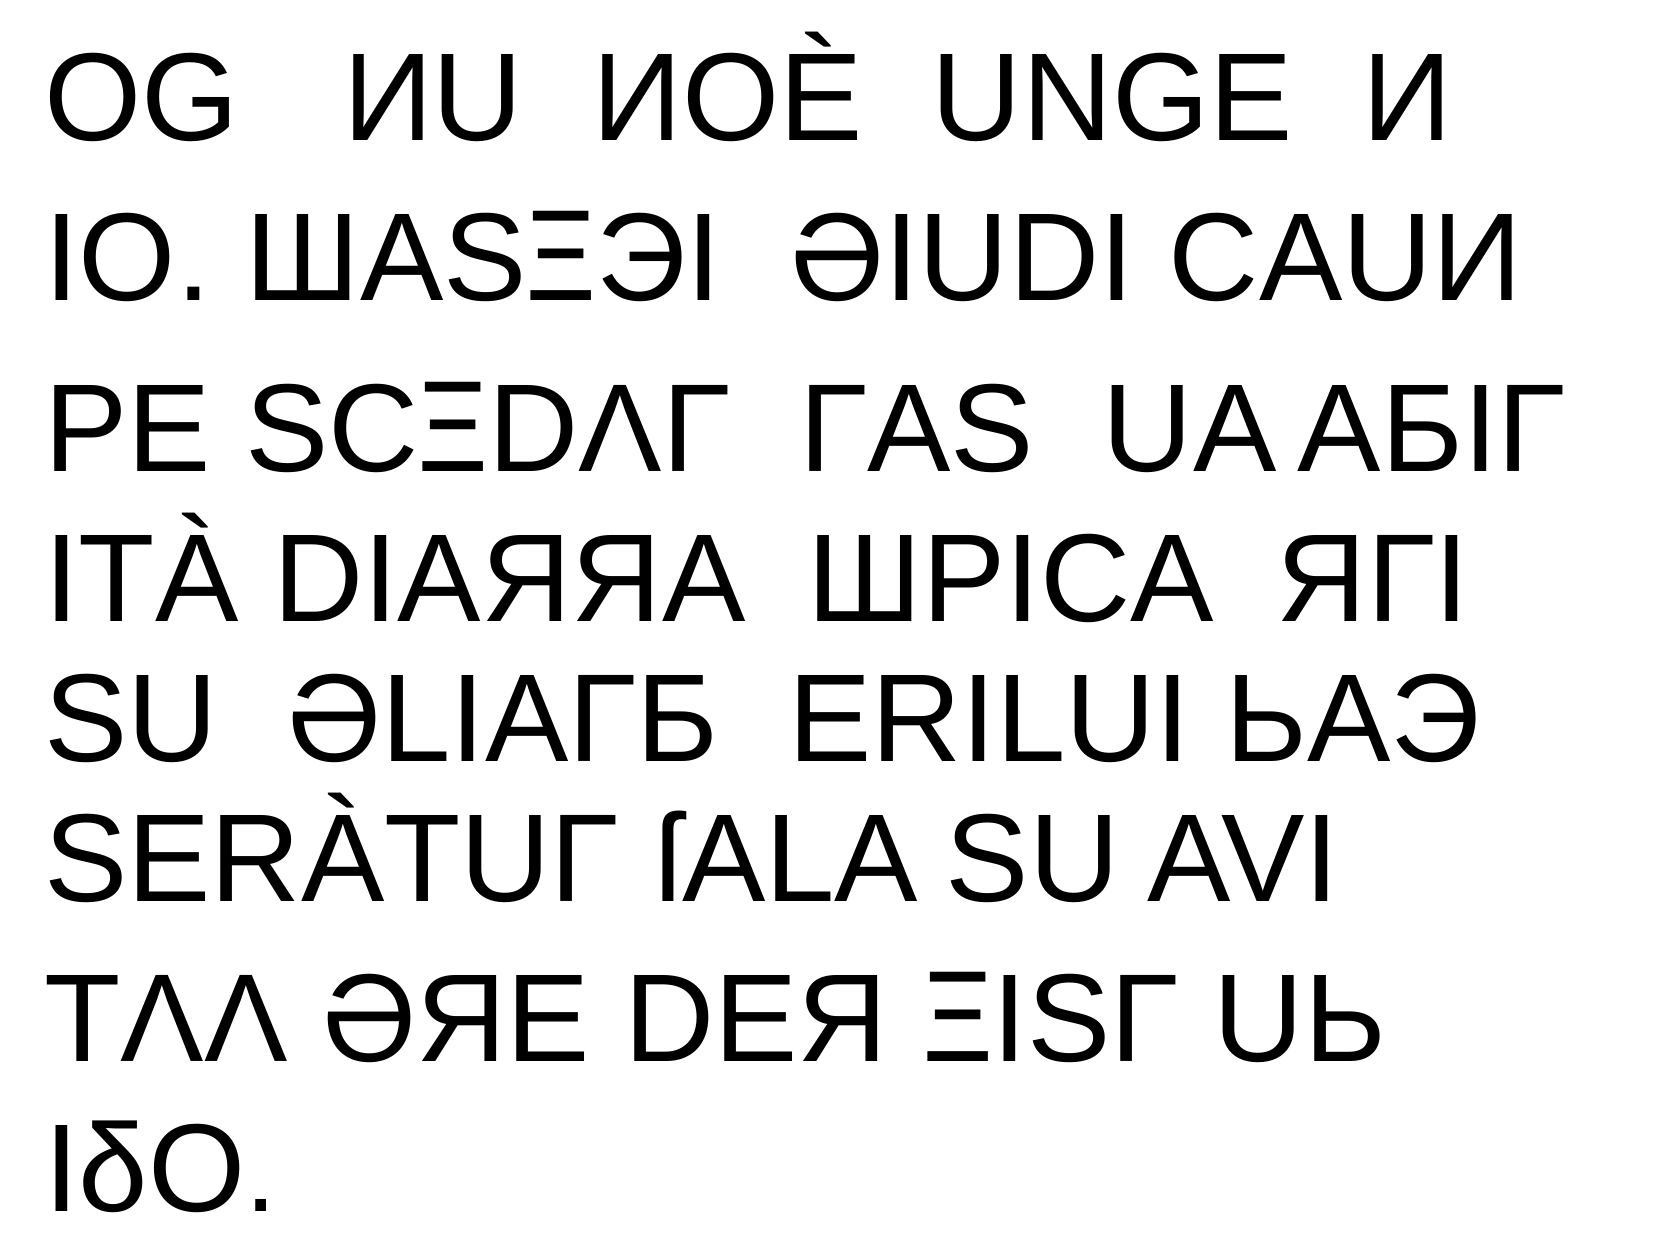

OG ИU ИOÈ UNGE И IO. ШASΞЭI ӘIUDI CAUИ PE SCΞDΛГ ГAS UA AБIГ ITÀ DIAЯЯA ШPICA ЯГI SU ӘLIAГБ ERILUI ЬAЭ SERÀTUΓ ſALA SU AVI TΛΛ ӘЯE DEЯ ΞISΓ UЬ IδO.
Albert Einstein